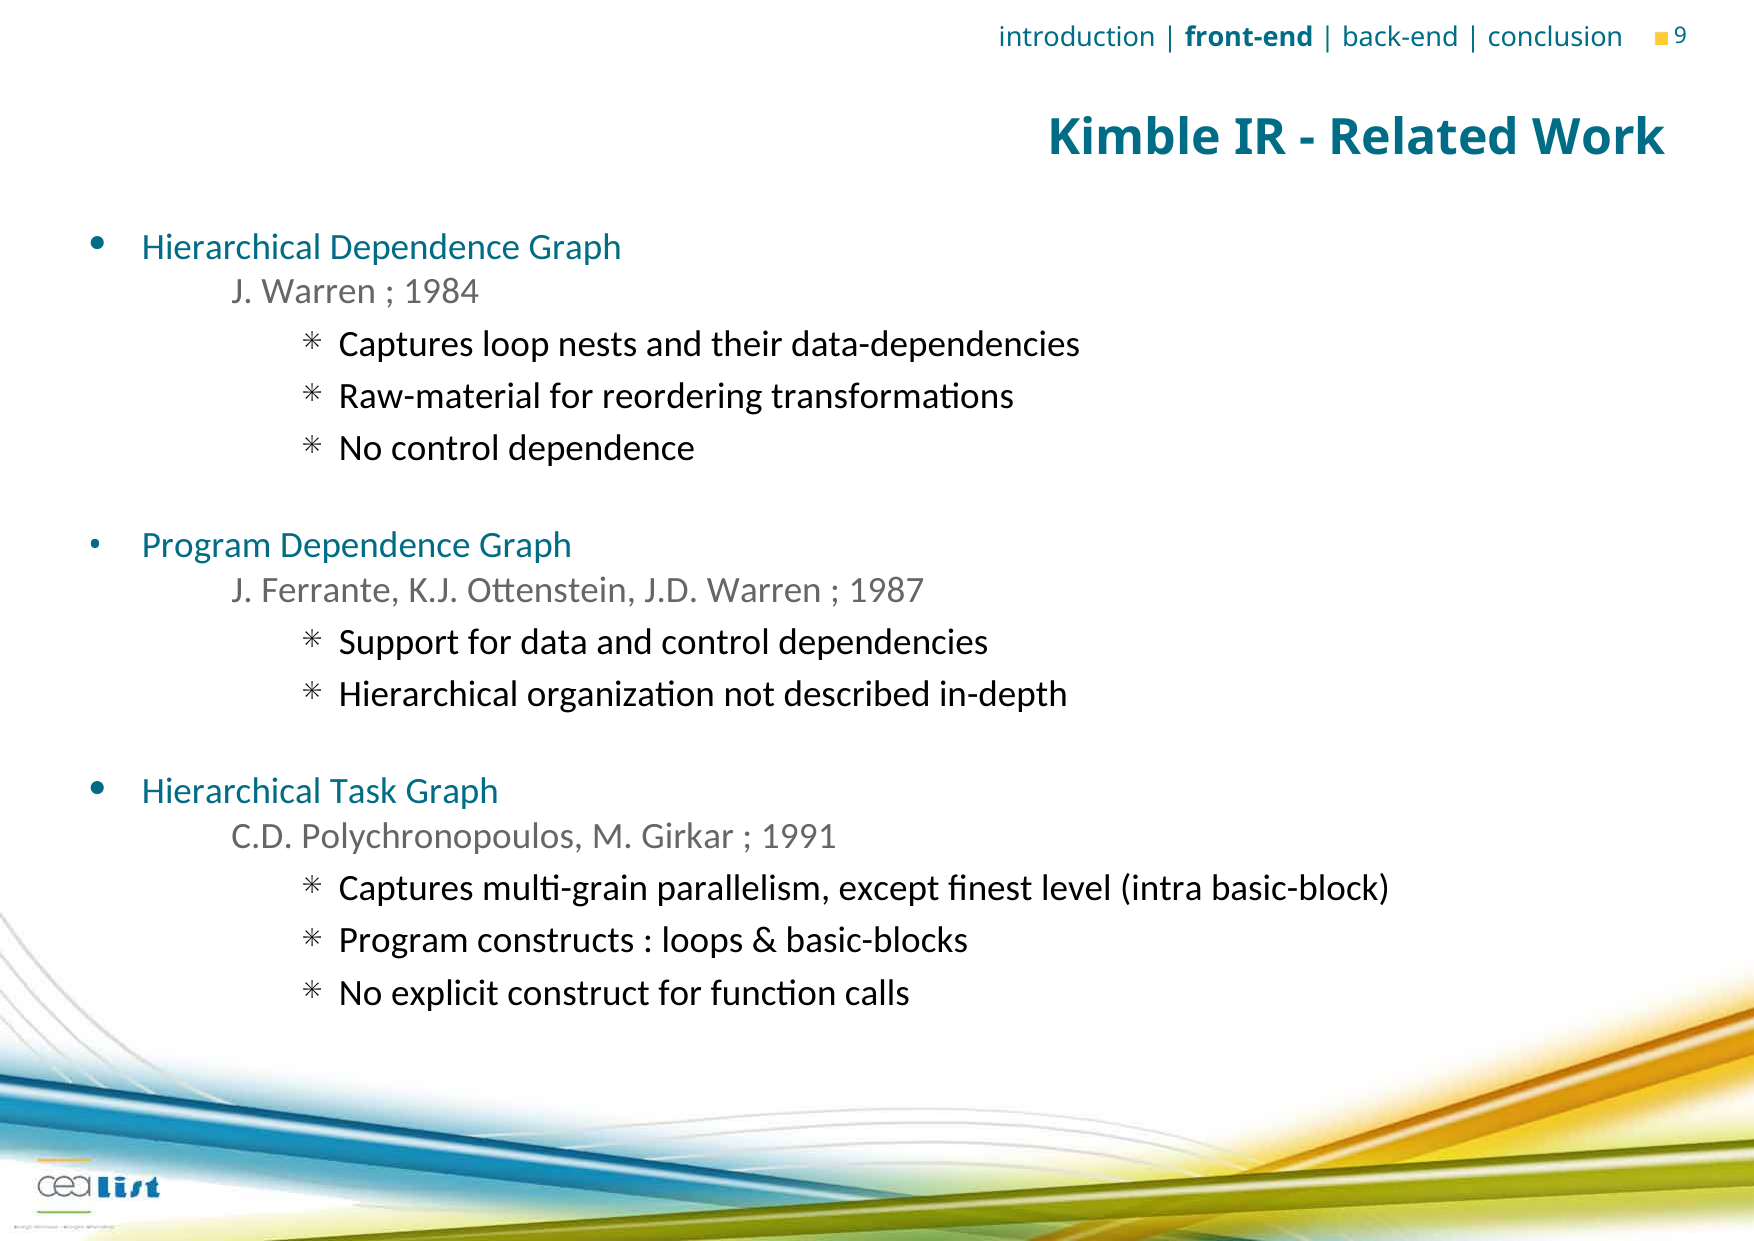

introduction | front-end | back-end | conclusion
# Kimble IR - Related Work
Hierarchical Dependence Graph
	J. Warren ; 1984
Captures loop nests and their data-dependencies
Raw-material for reordering transformations
No control dependence
Program Dependence Graph
	J. Ferrante, K.J. Ottenstein, J.D. Warren ; 1987
Support for data and control dependencies
Hierarchical organization not described in-depth
Hierarchical Task Graph
	C.D. Polychronopoulos, M. Girkar ; 1991
Captures multi-grain parallelism, except finest level (intra basic-block)
Program constructs : loops & basic-blocks
No explicit construct for function calls